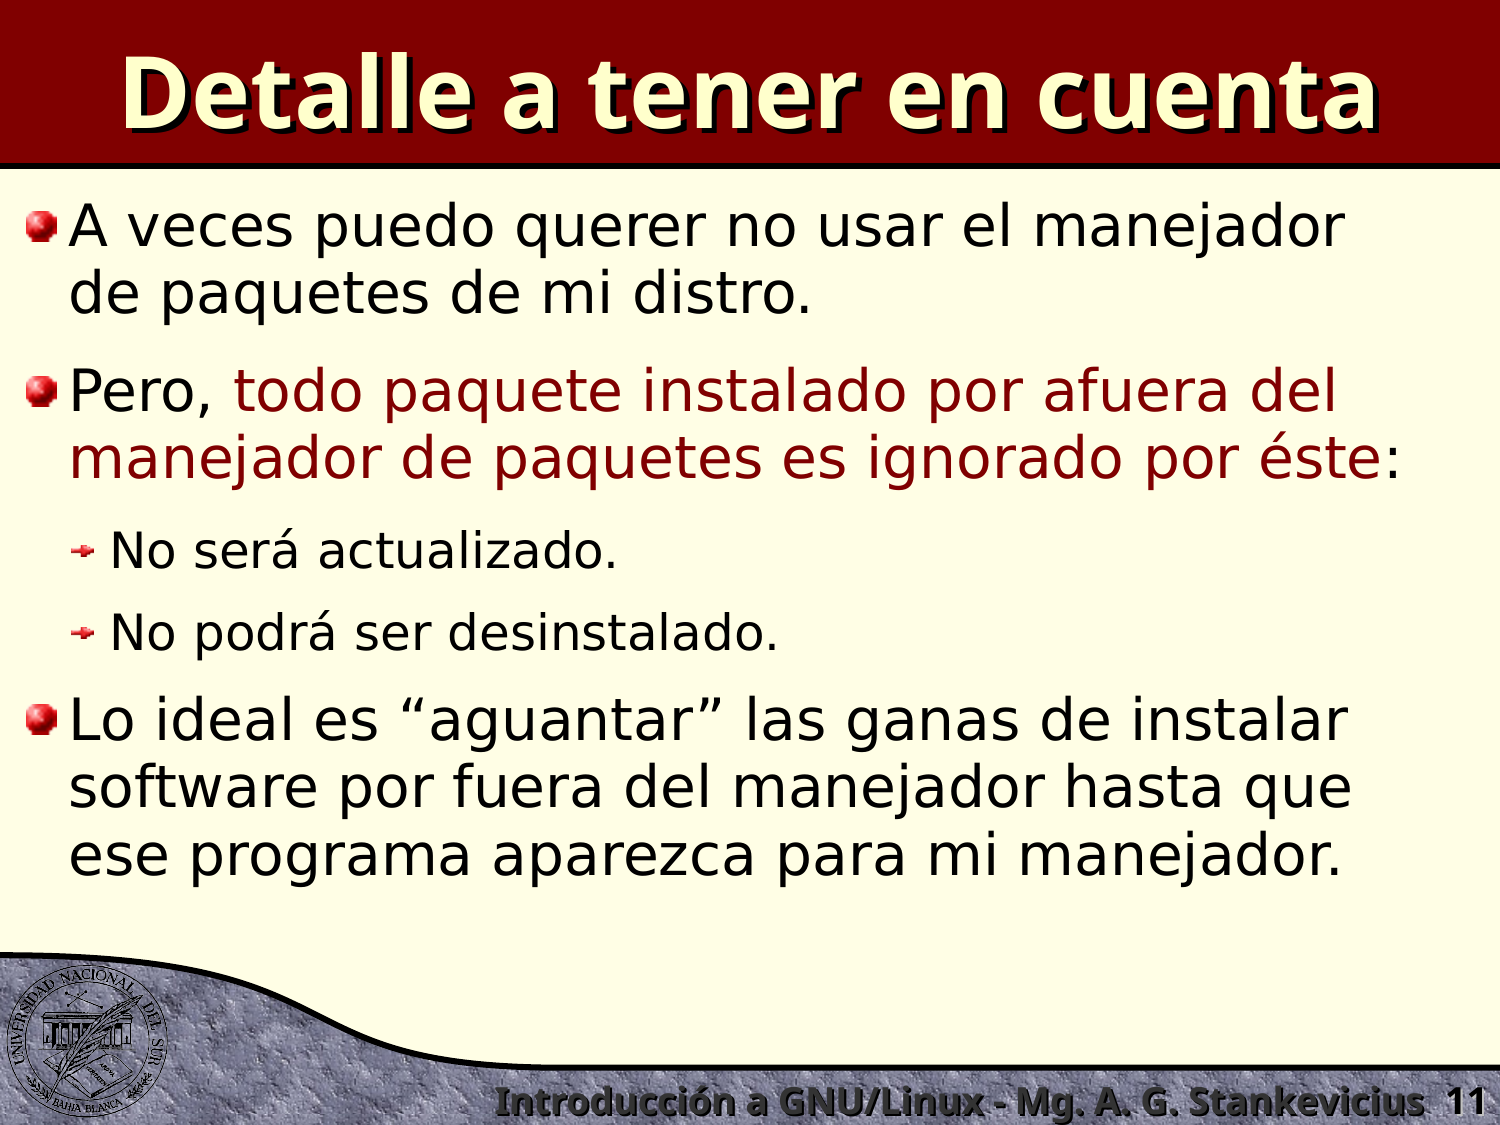

# Detalle a tener en cuenta
A veces puedo querer no usar el manejador
de paquetes de mi distro.
Pero, todo paquete instalado por afuera del manejador de paquetes es ignorado por éste:
No será actualizado.
No podrá ser desinstalado.
Lo ideal es “aguantar” las ganas de instalar software por fuera del manejador hasta que
ese programa aparezca para mi manejador.
11